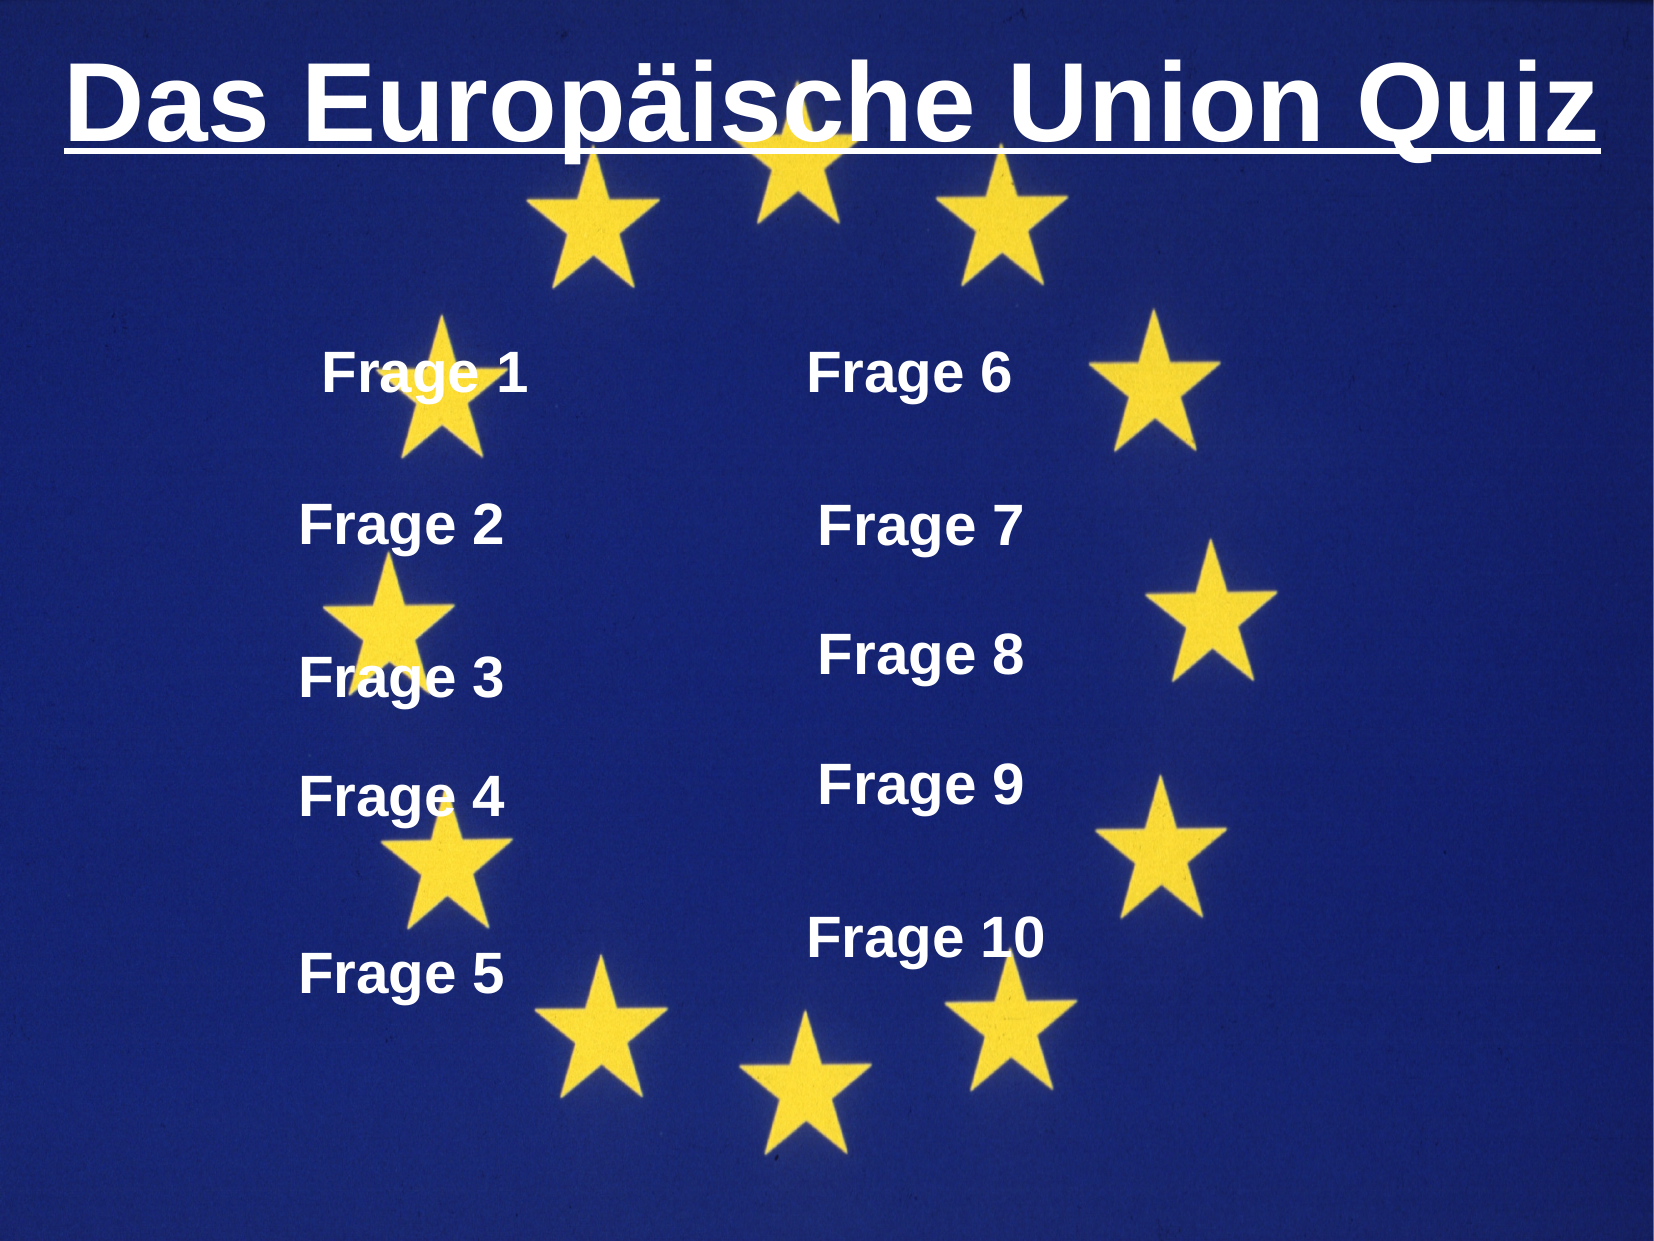

# Das Europäische Union Quiz
Frage 1
Frage 6
Frage 2
Frage 7
Frage 8
Frage 3
Frage 9
Frage 4
Frage 10
Frage 5